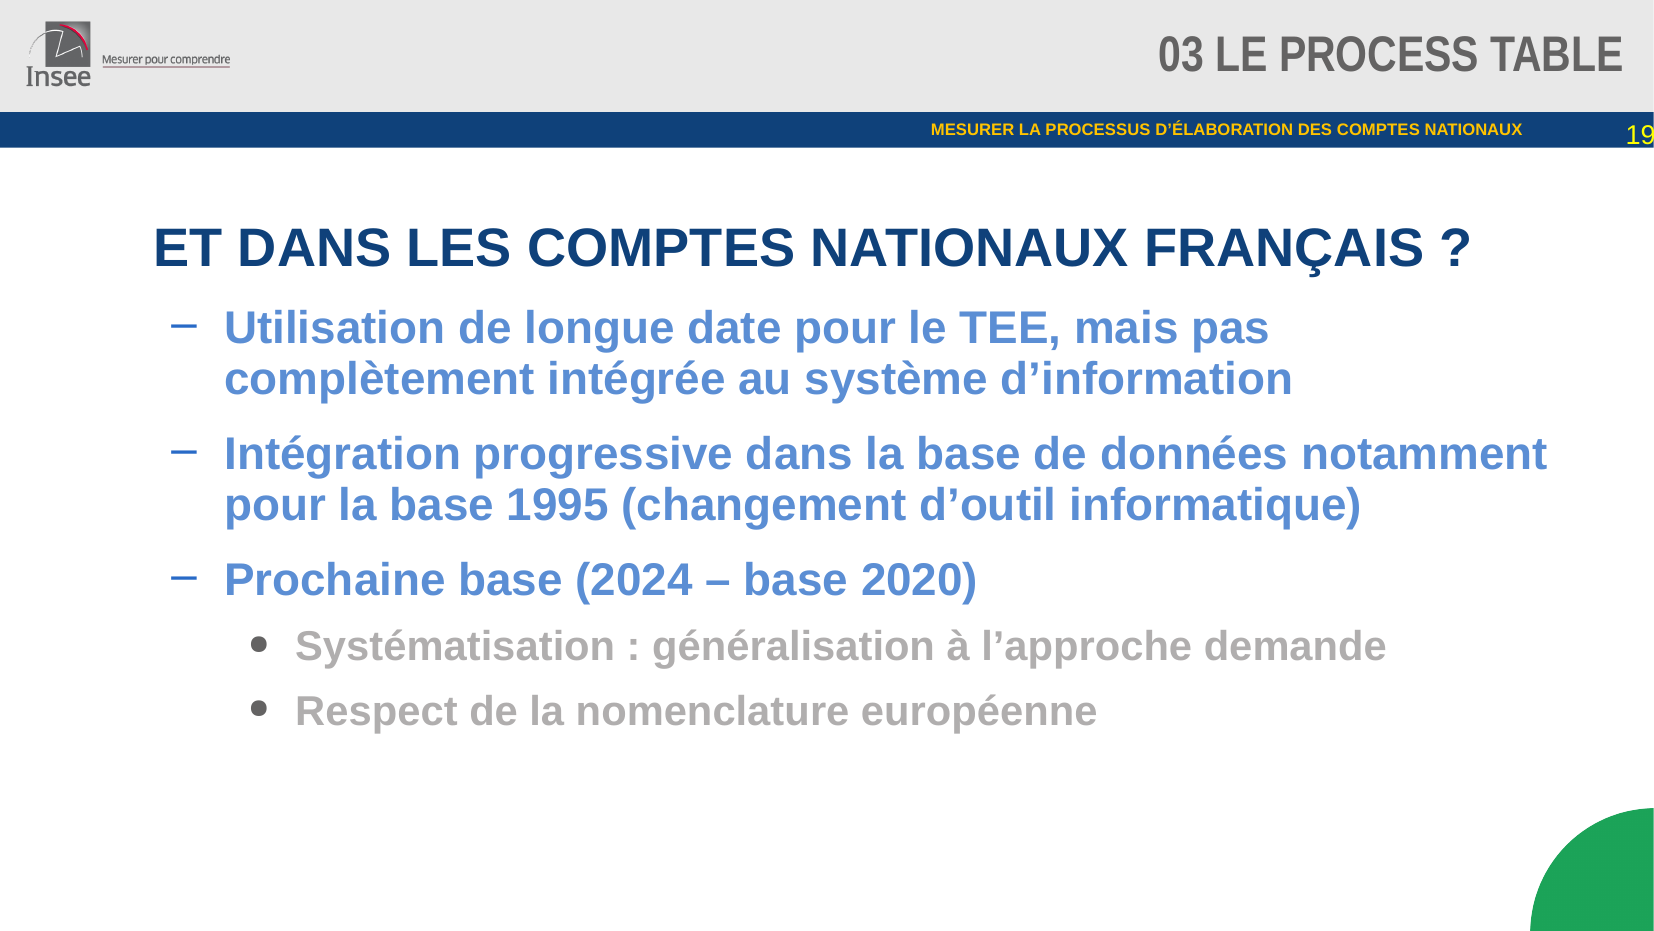

# 03 le process table
Indiquez le nom de votre partie dans Insertion / En tête et pied de page
Et dans les comptes nationaux français ?
Utilisation de longue date pour le TEE, mais pas complètement intégrée au système d’information
Intégration progressive dans la base de données notamment pour la base 1995 (changement d’outil informatique)
Prochaine base (2024 – base 2020)
Systématisation : généralisation à l’approche demande
Respect de la nomenclature européenne